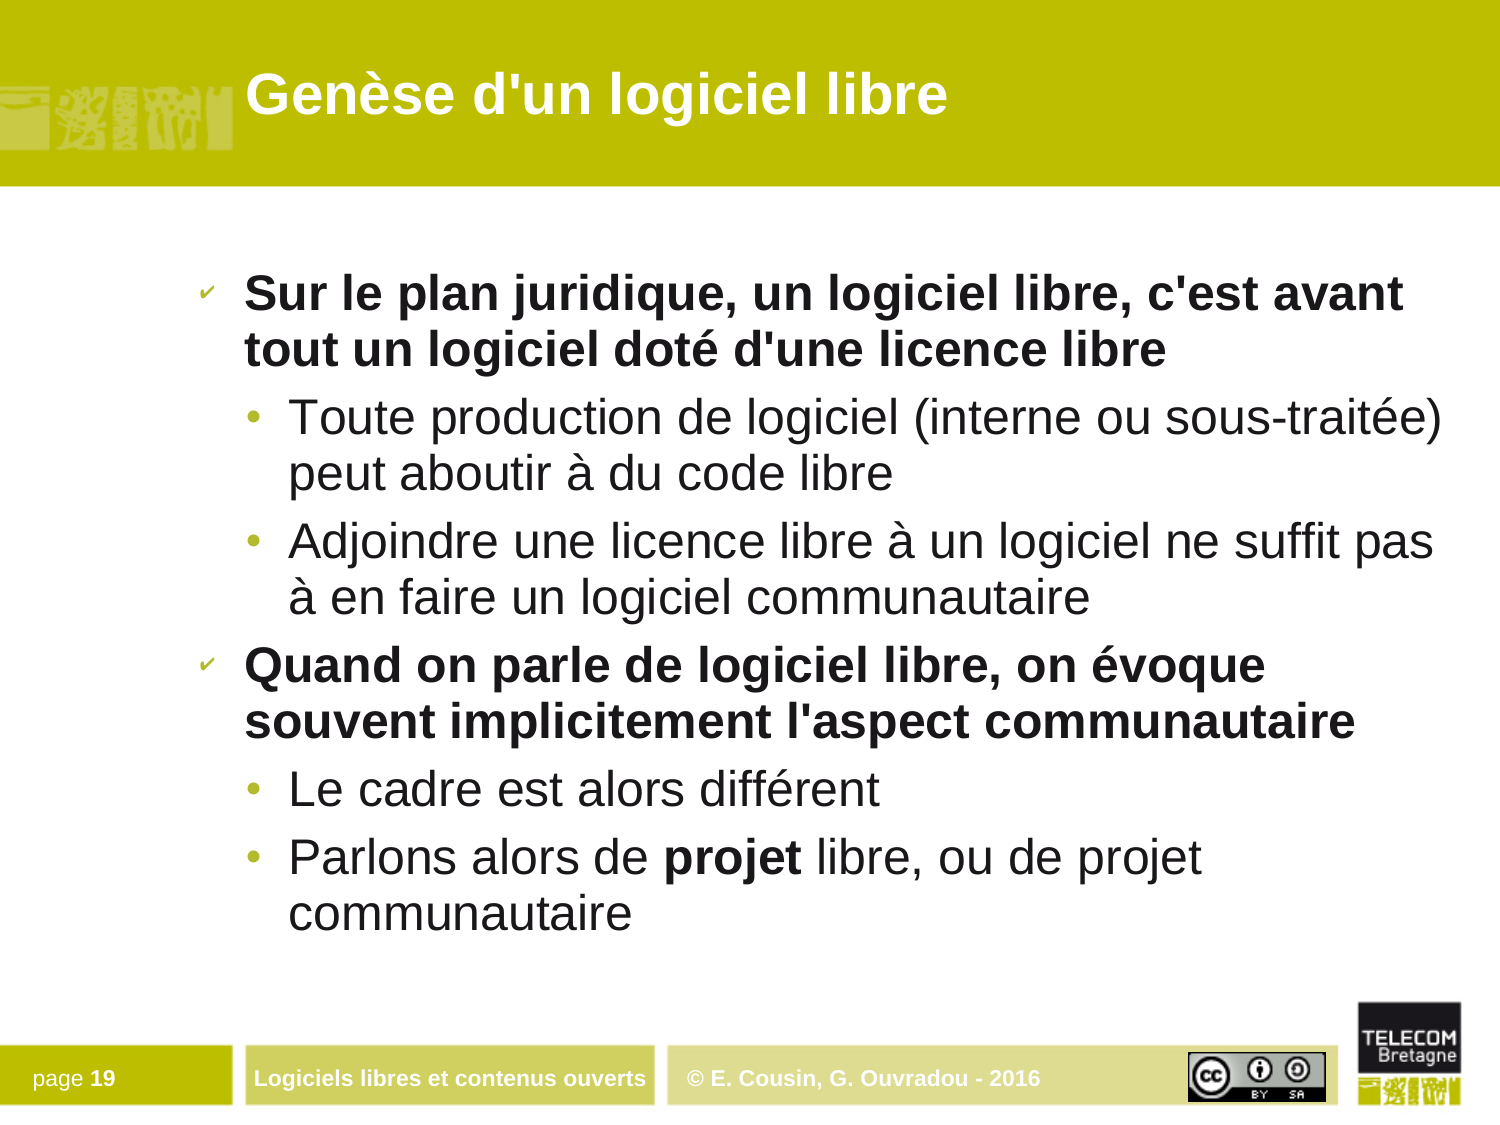

# Genèse d'un logiciel libre
Sur le plan juridique, un logiciel libre, c'est avant tout un logiciel doté d'une licence libre
Toute production de logiciel (interne ou sous-traitée) peut aboutir à du code libre
Adjoindre une licence libre à un logiciel ne suffit pas à en faire un logiciel communautaire
Quand on parle de logiciel libre, on évoque souvent implicitement l'aspect communautaire
Le cadre est alors différent
Parlons alors de projet libre, ou de projet communautaire
19
© E. Cousin, G. Ouvradou - 2016